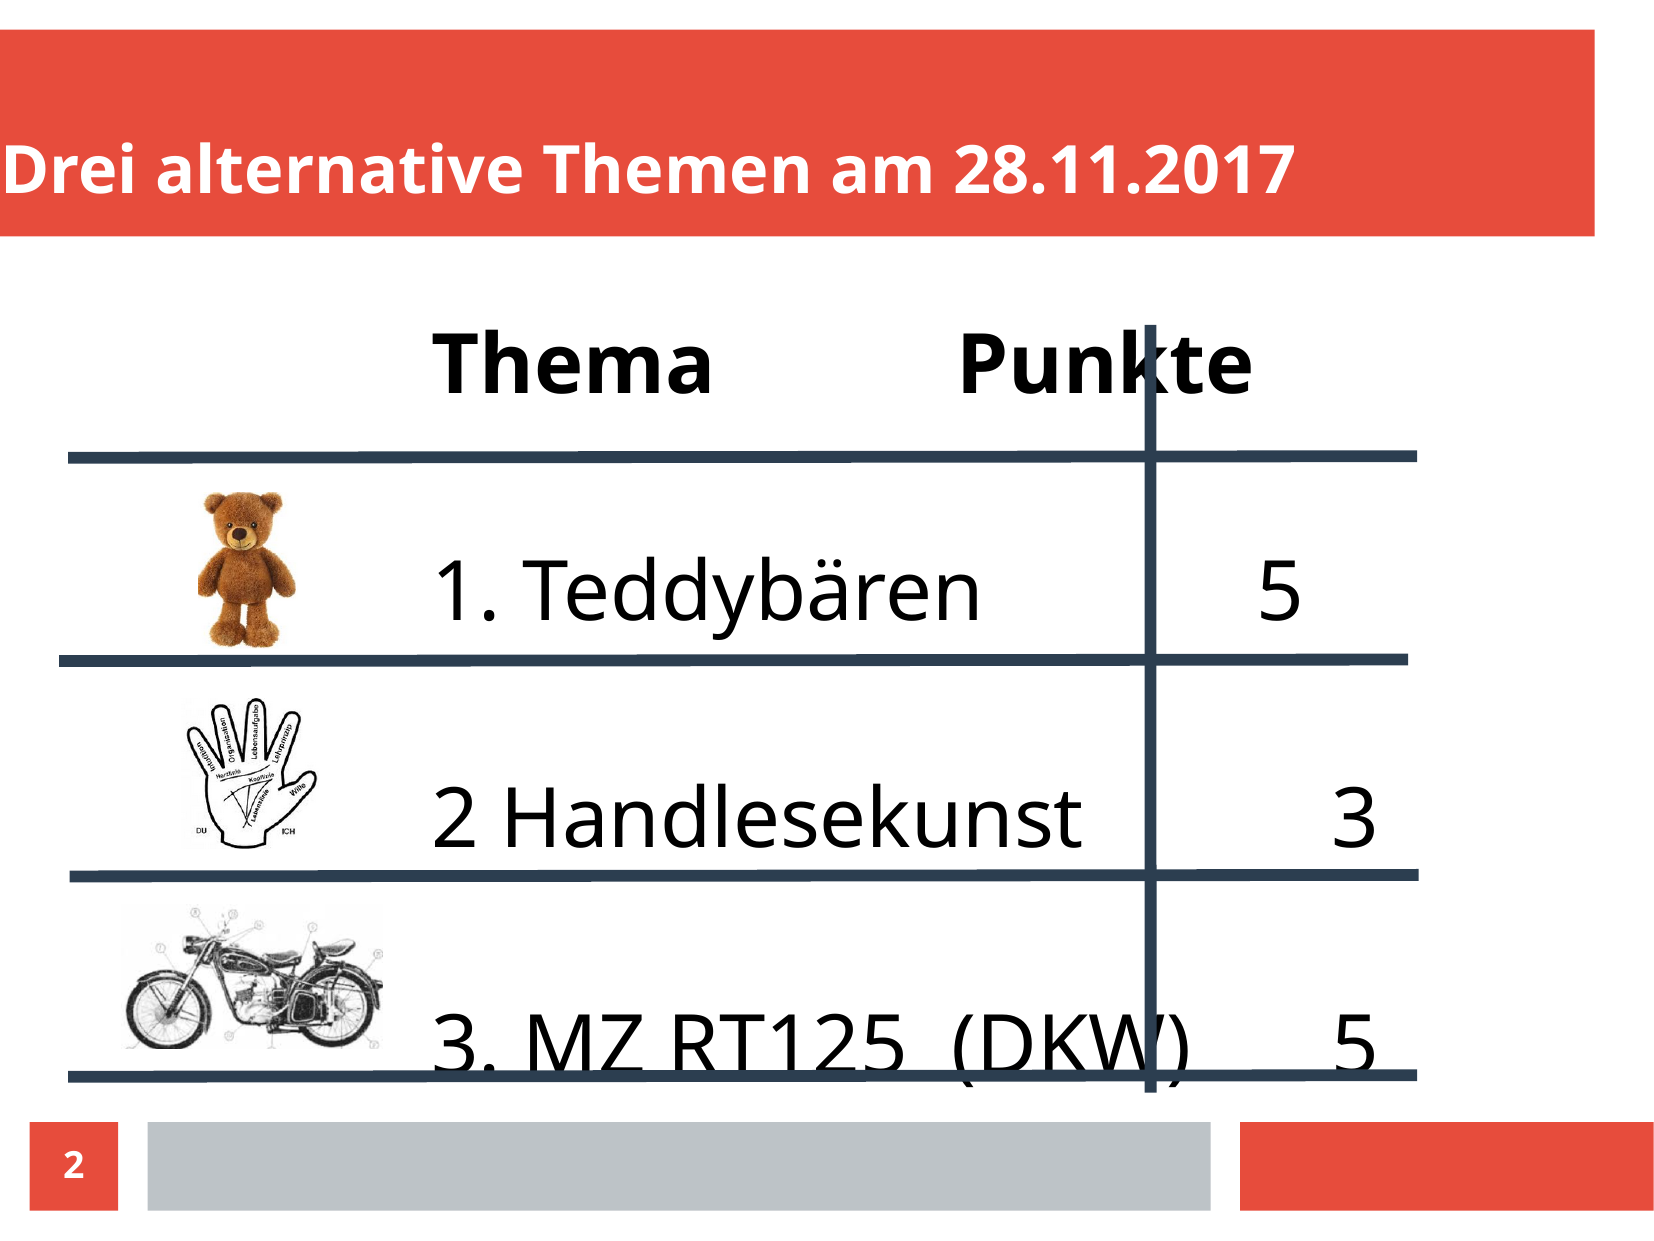

# Drei alternative Themen am 28.11.2017
Thema				Punkte
1. Teddybären 			5
2 Handlesekunst 			3
3. MZ RT125 (DKW) 		5